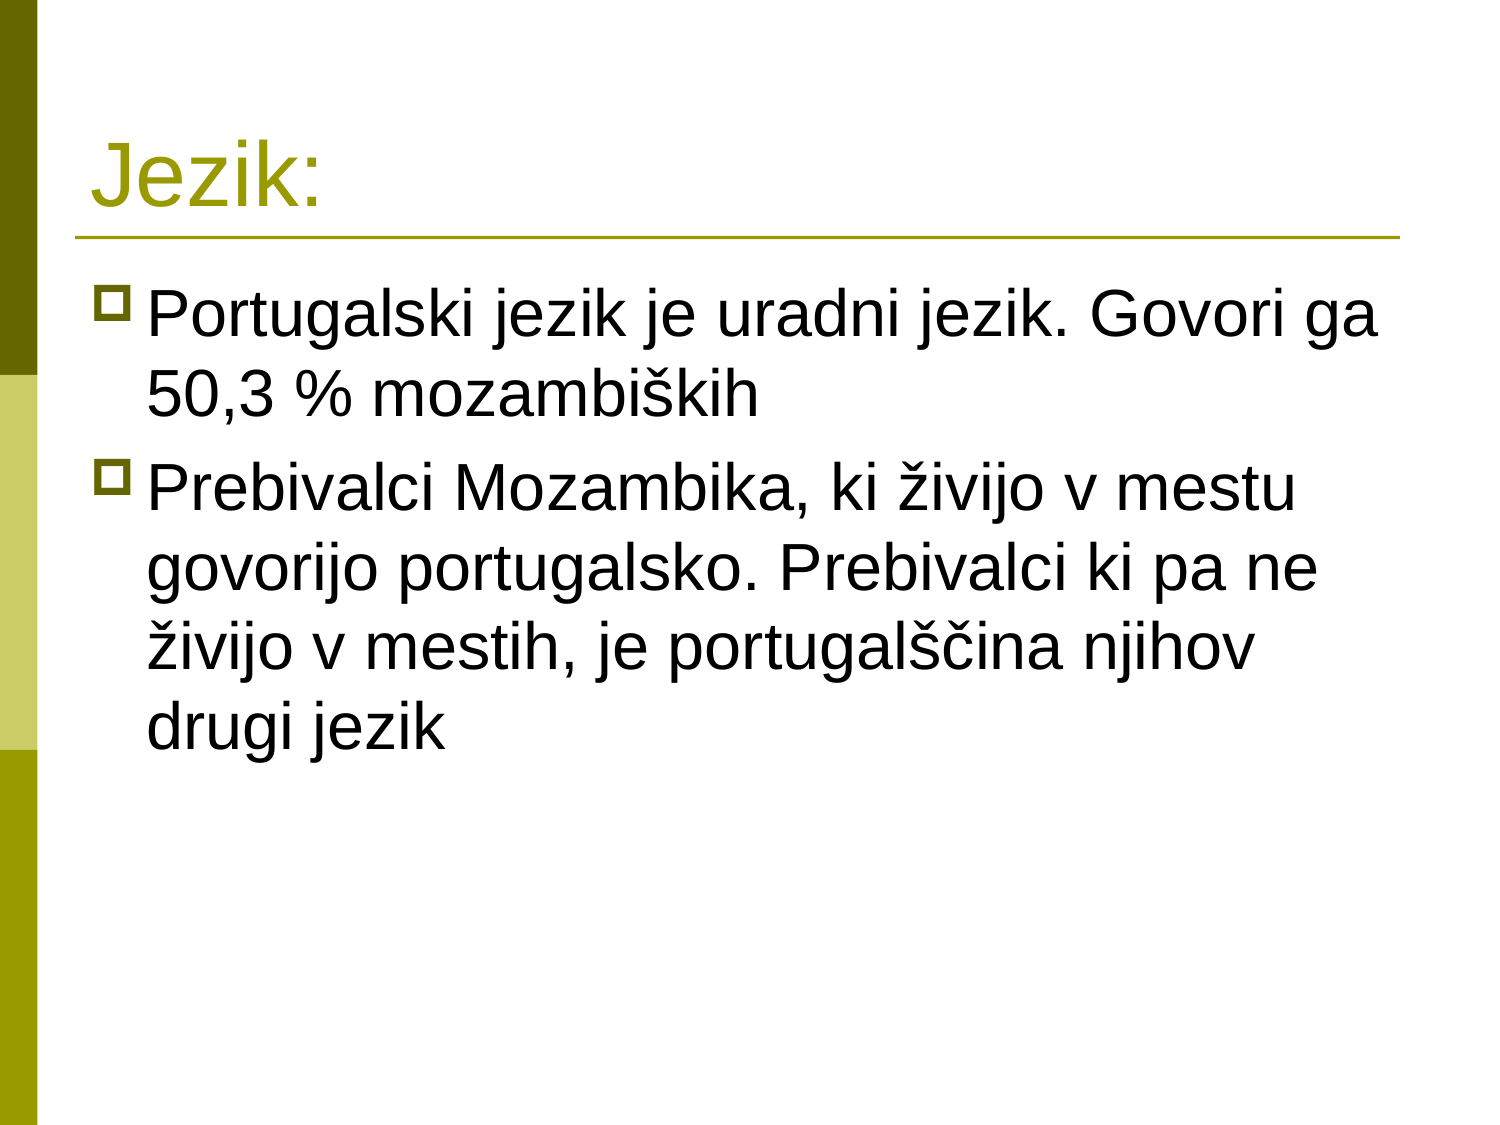

# Jezik:
Portugalski jezik je uradni jezik. Govori ga 50,3 % mozambiških
Prebivalci Mozambika, ki živijo v mestu govorijo portugalsko. Prebivalci ki pa ne živijo v mestih, je portugalščina njihov drugi jezik